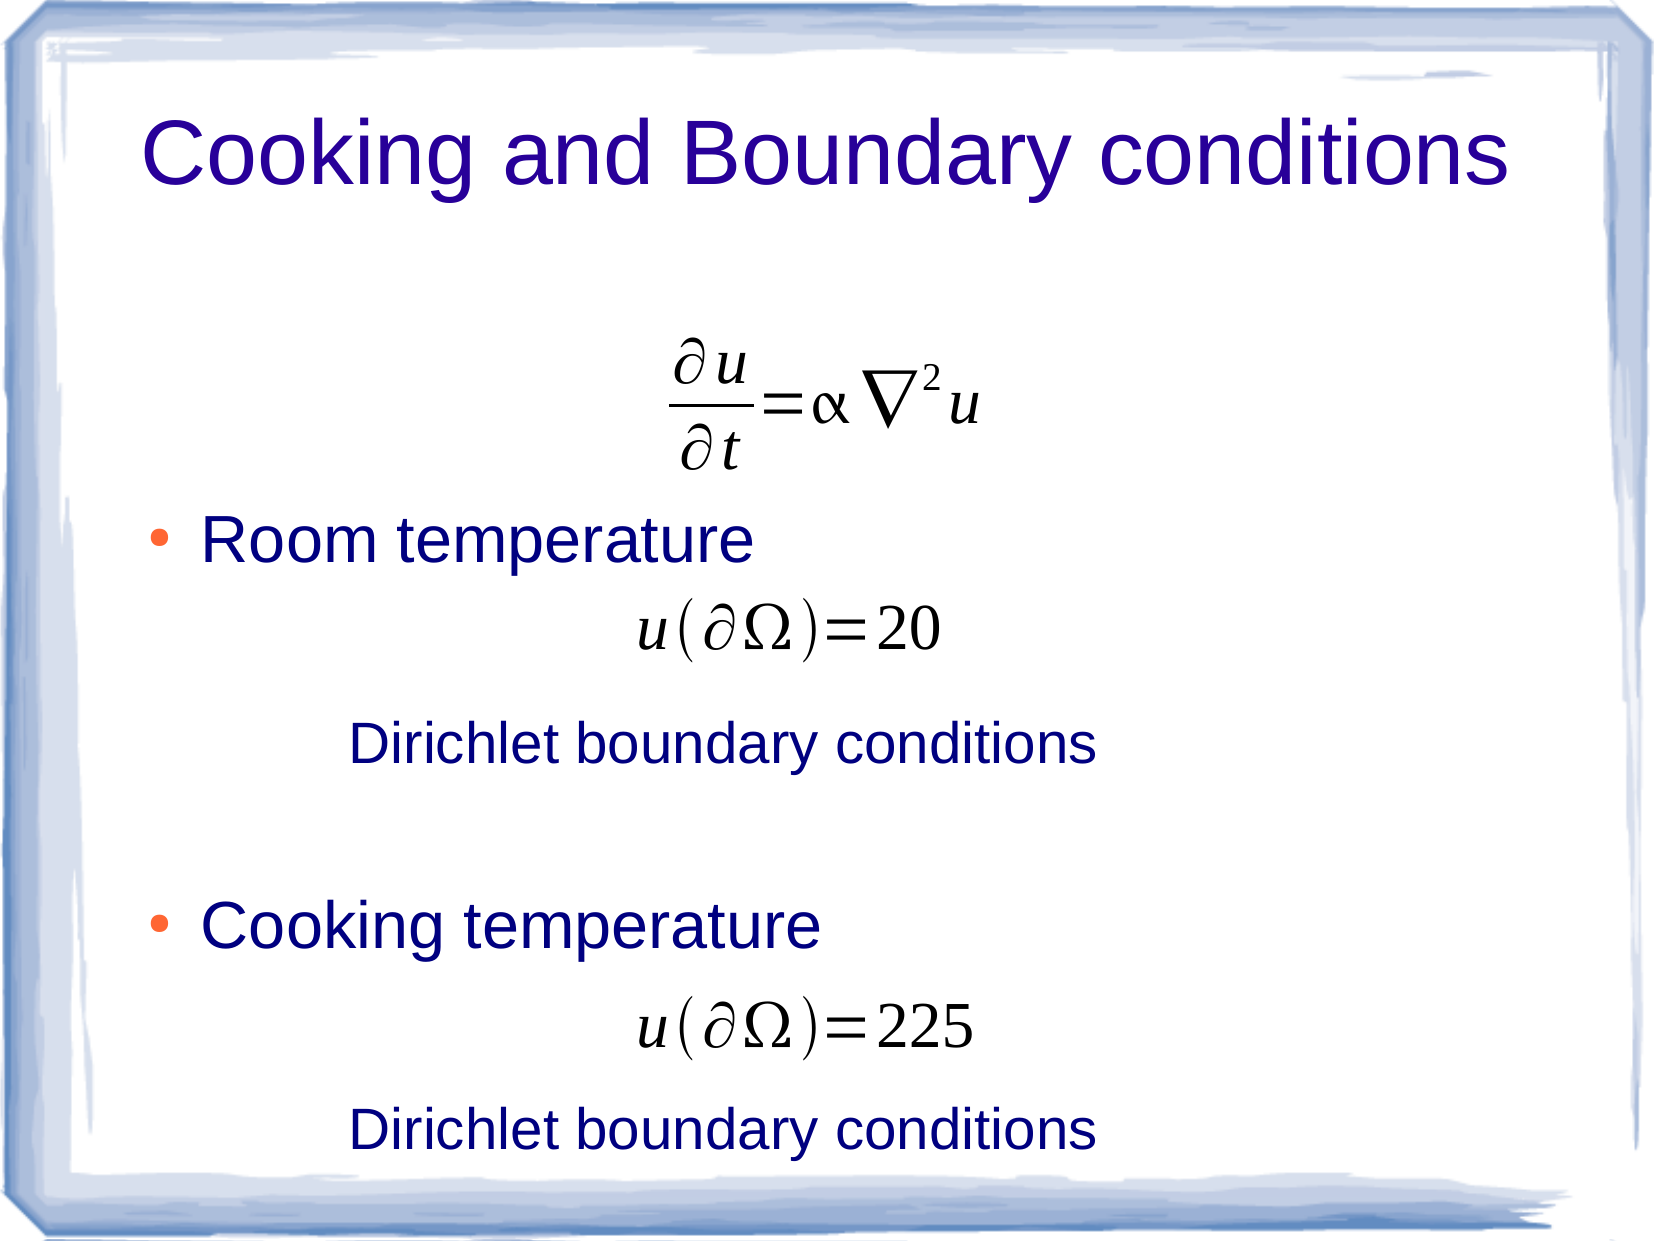

# Cooking and Boundary conditions
Room temperature
Dirichlet boundary conditions
Cooking temperature
Dirichlet boundary conditions